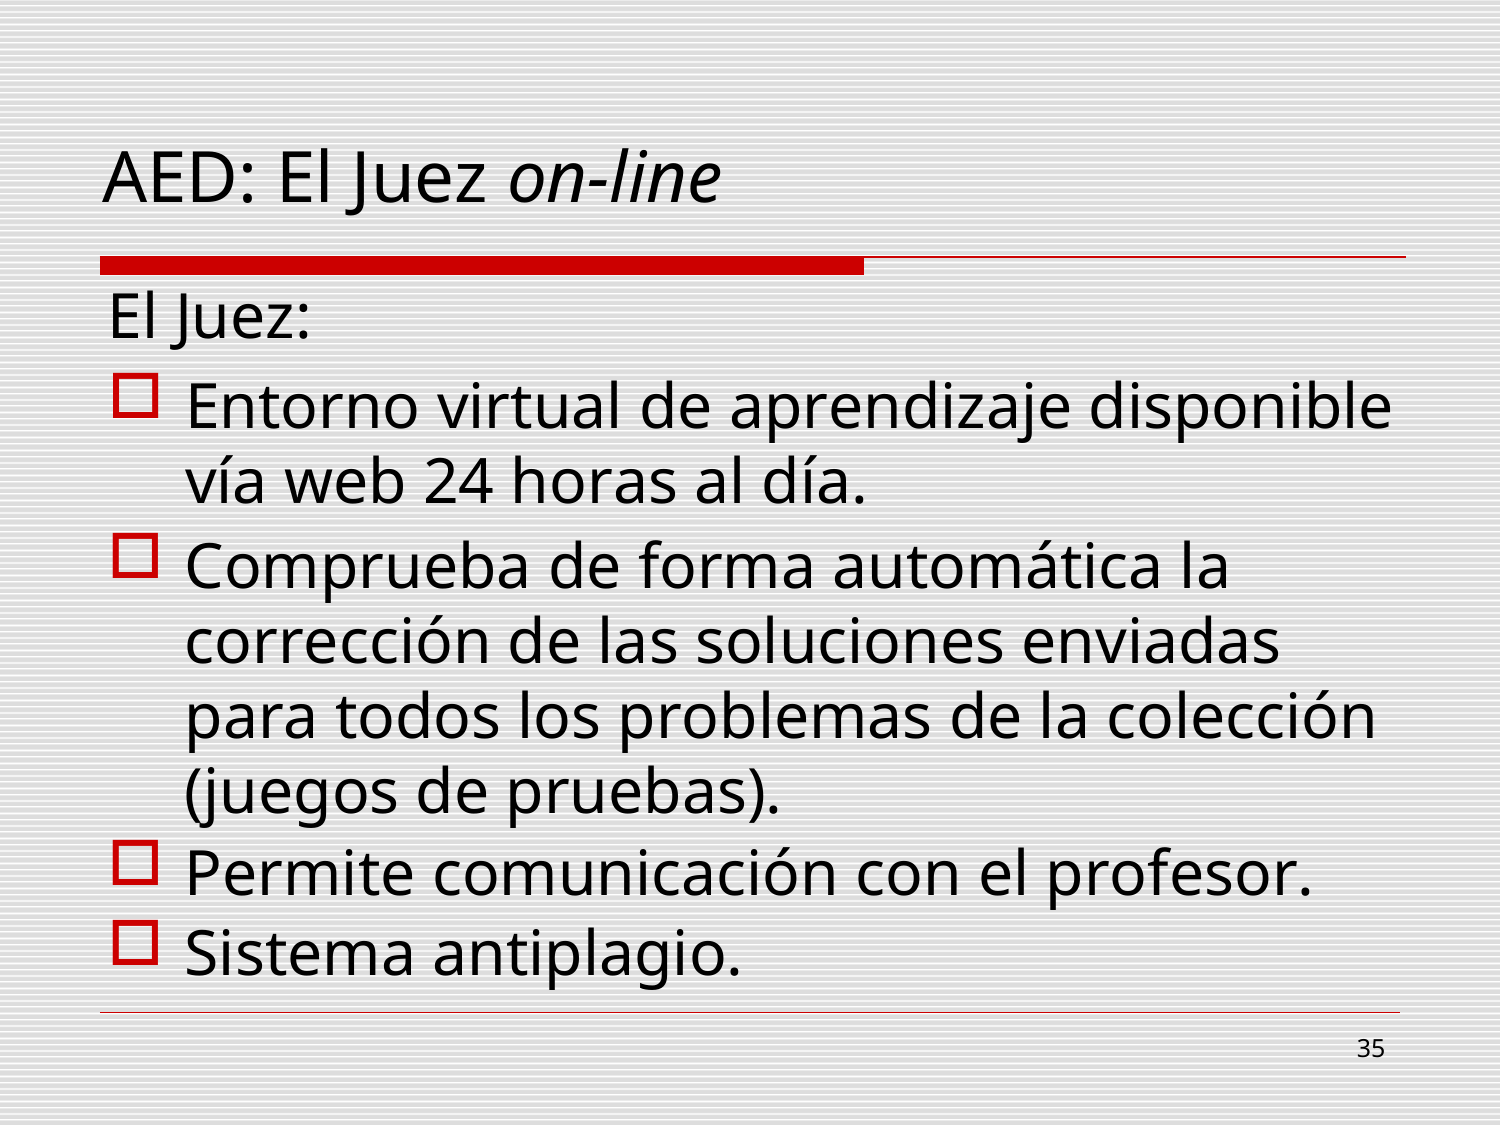

# AED: El Juez on-line
El Juez:
Entorno virtual de aprendizaje disponible vía web 24 horas al día.
Comprueba de forma automática la corrección de las soluciones enviadas para todos los problemas de la colección (juegos de pruebas).
Permite comunicación con el profesor.
Sistema antiplagio.